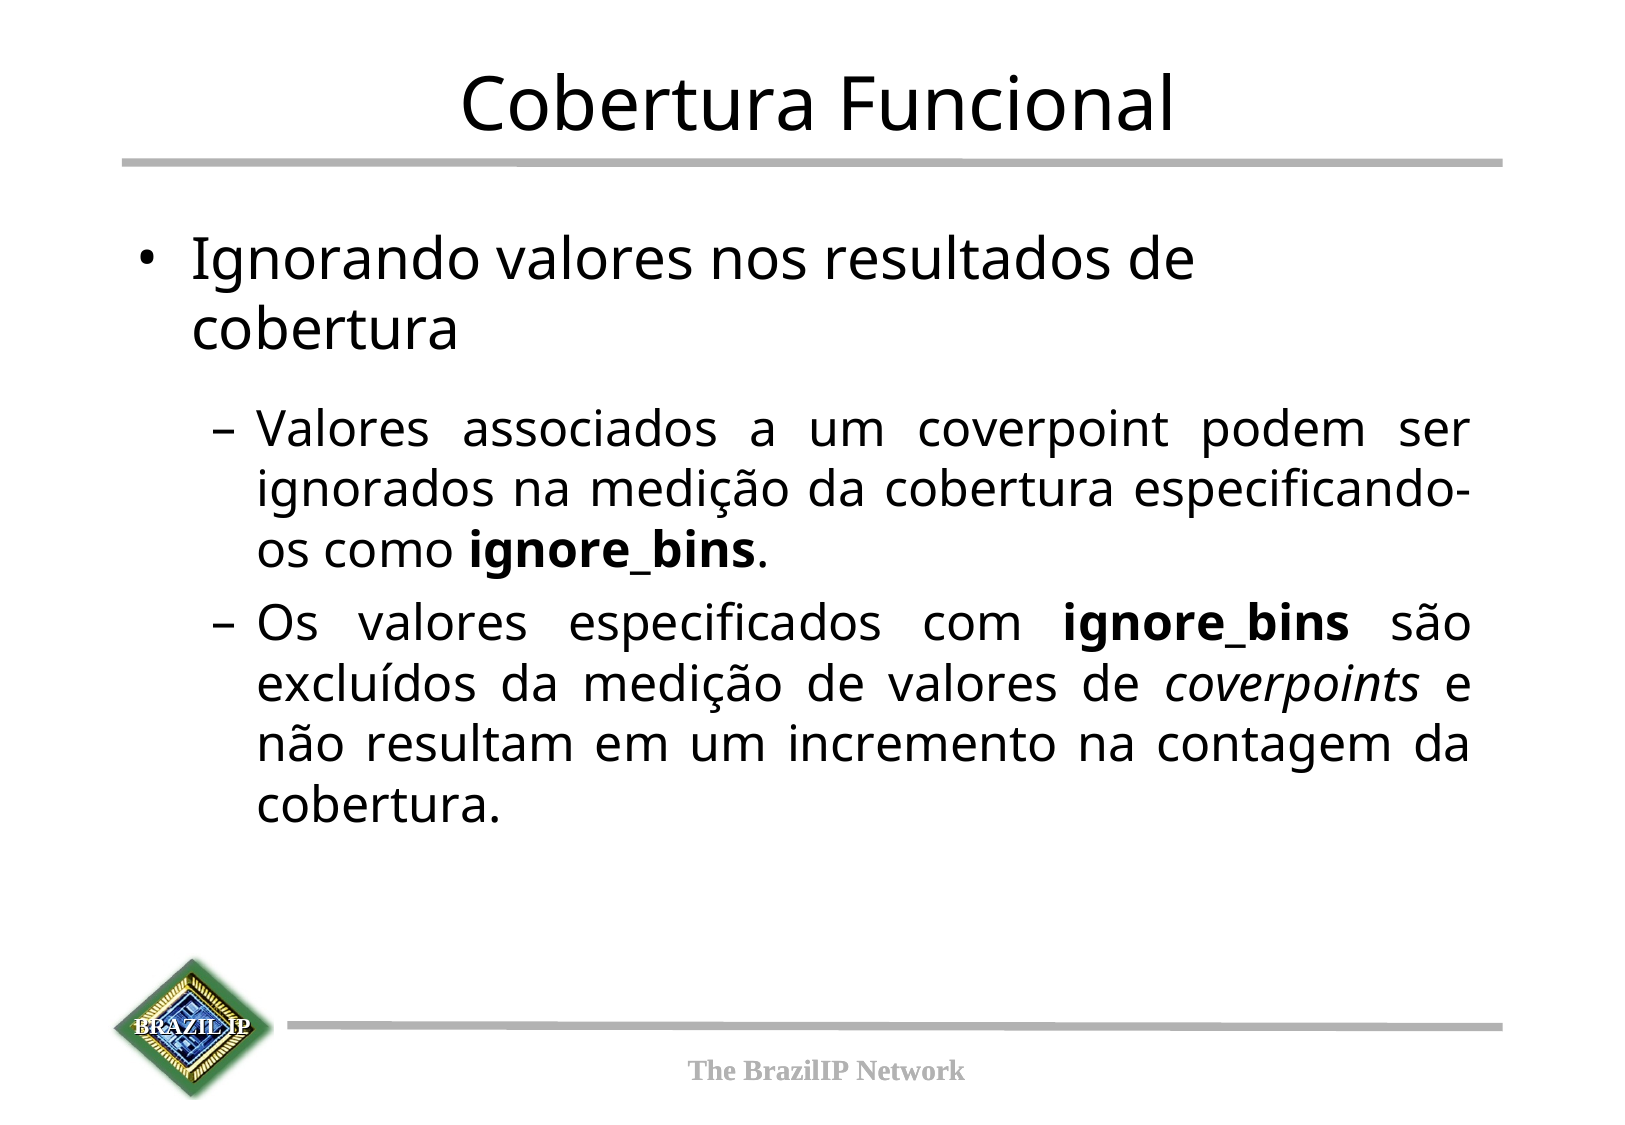

# Cobertura Funcional
Ignorando valores nos resultados de cobertura
Valores associados a um coverpoint podem ser ignorados na medição da cobertura especificando-os como ignore_bins.
Os valores especificados com ignore_bins são excluídos da medição de valores de coverpoints e não resultam em um incremento na contagem da cobertura.